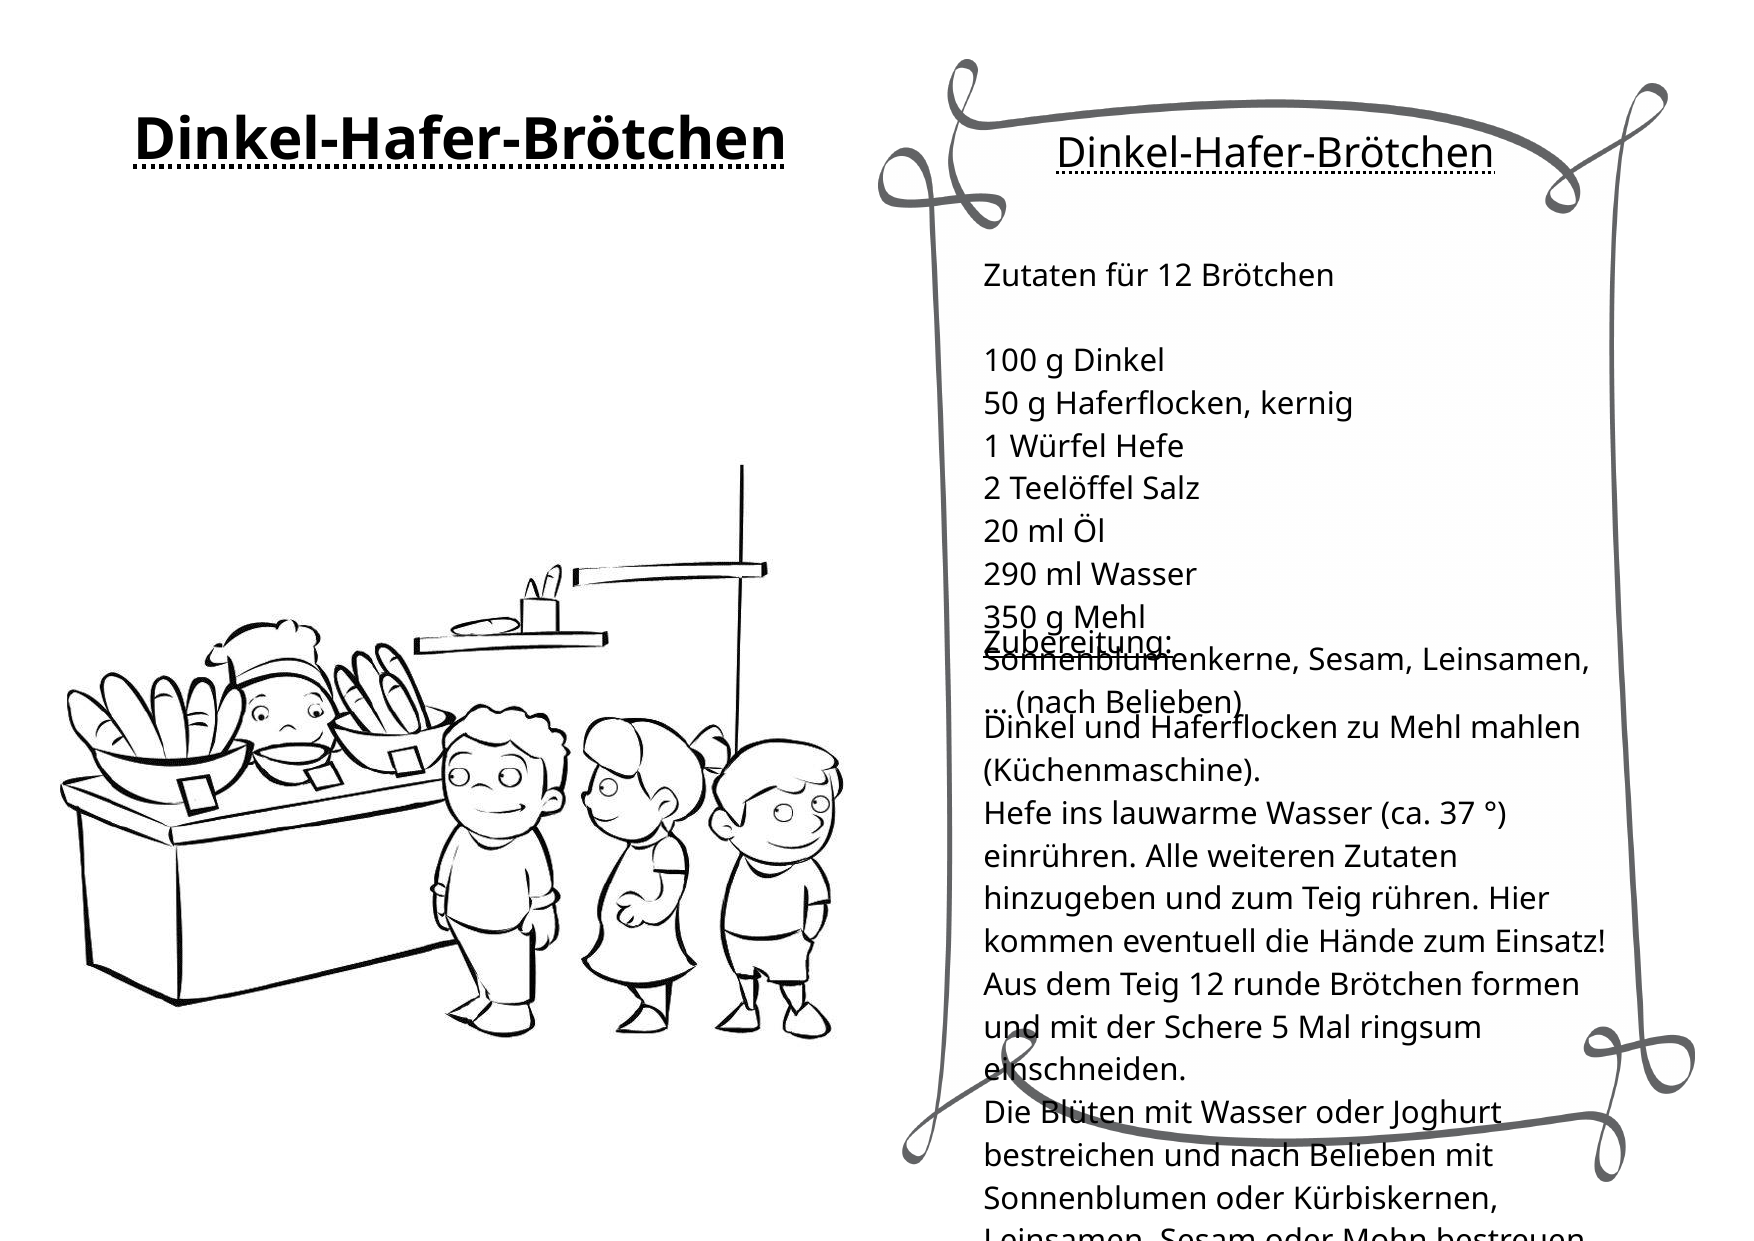

Dinkel-Hafer-Brötchen
Dinkel-Hafer-Brötchen
Zutaten für 12 Brötchen
100 g Dinkel
50 g Haferflocken, kernig
1 Würfel Hefe
2 Teelöffel Salz
20 ml Öl
290 ml Wasser
350 g Mehl
Sonnenblumenkerne, Sesam, Leinsamen, … (nach Belieben)
Zubereitung:
Dinkel und Haferflocken zu Mehl mahlen (Küchenmaschine).
Hefe ins lauwarme Wasser (ca. 37 °) einrühren. Alle weiteren Zutaten hinzugeben und zum Teig rühren. Hier kommen eventuell die Hände zum Einsatz!
Aus dem Teig 12 runde Brötchen formen und mit der Schere 5 Mal ringsum einschneiden.
Die Blüten mit Wasser oder Joghurt bestreichen und nach Belieben mit Sonnenblumen oder Kürbiskernen, Leinsamen, Sesam oder Mohn bestreuen.
In den kalten Backofen schieben und bei 200° 25 bis 30 min backen. Nach dem Backen zum Abkühlen mit einem feuchten
 Tuch bedecken.